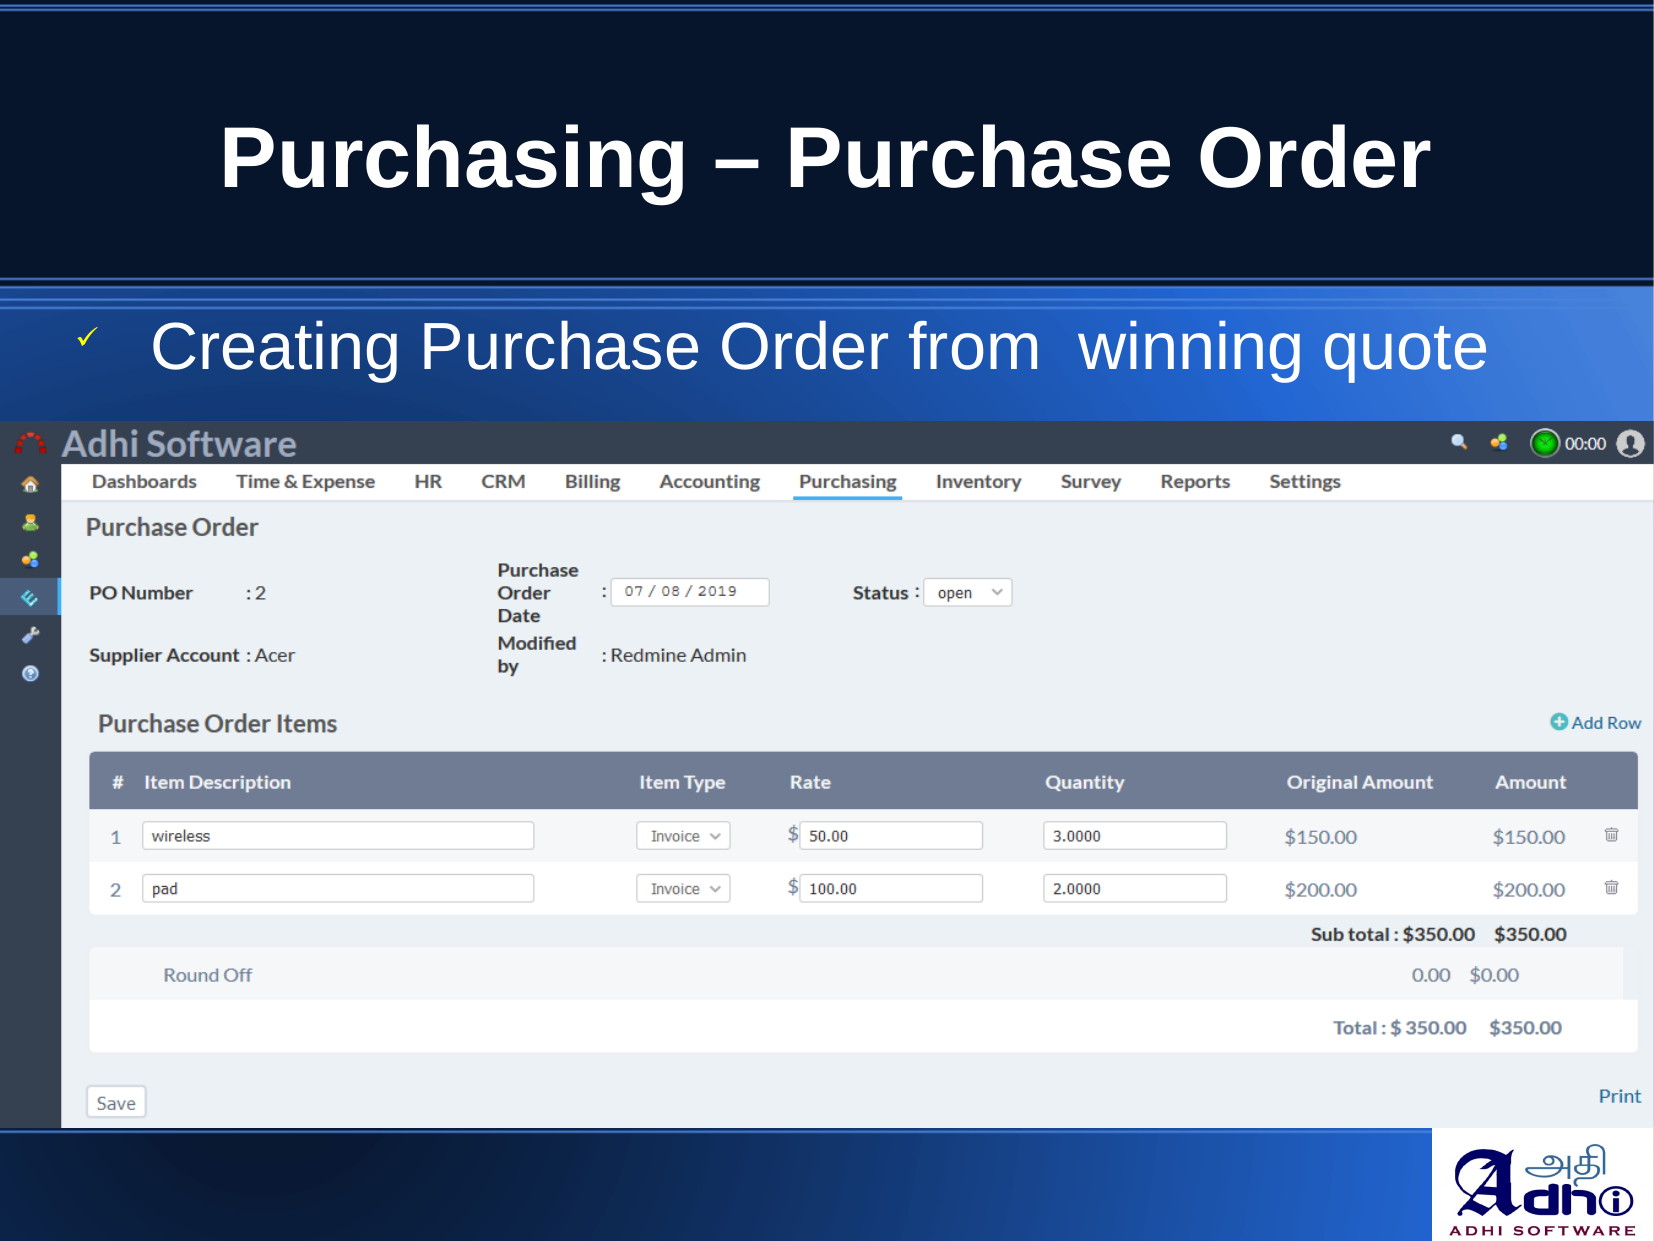

# Purchasing – Purchase Order
Creating Purchase Order from winning quote